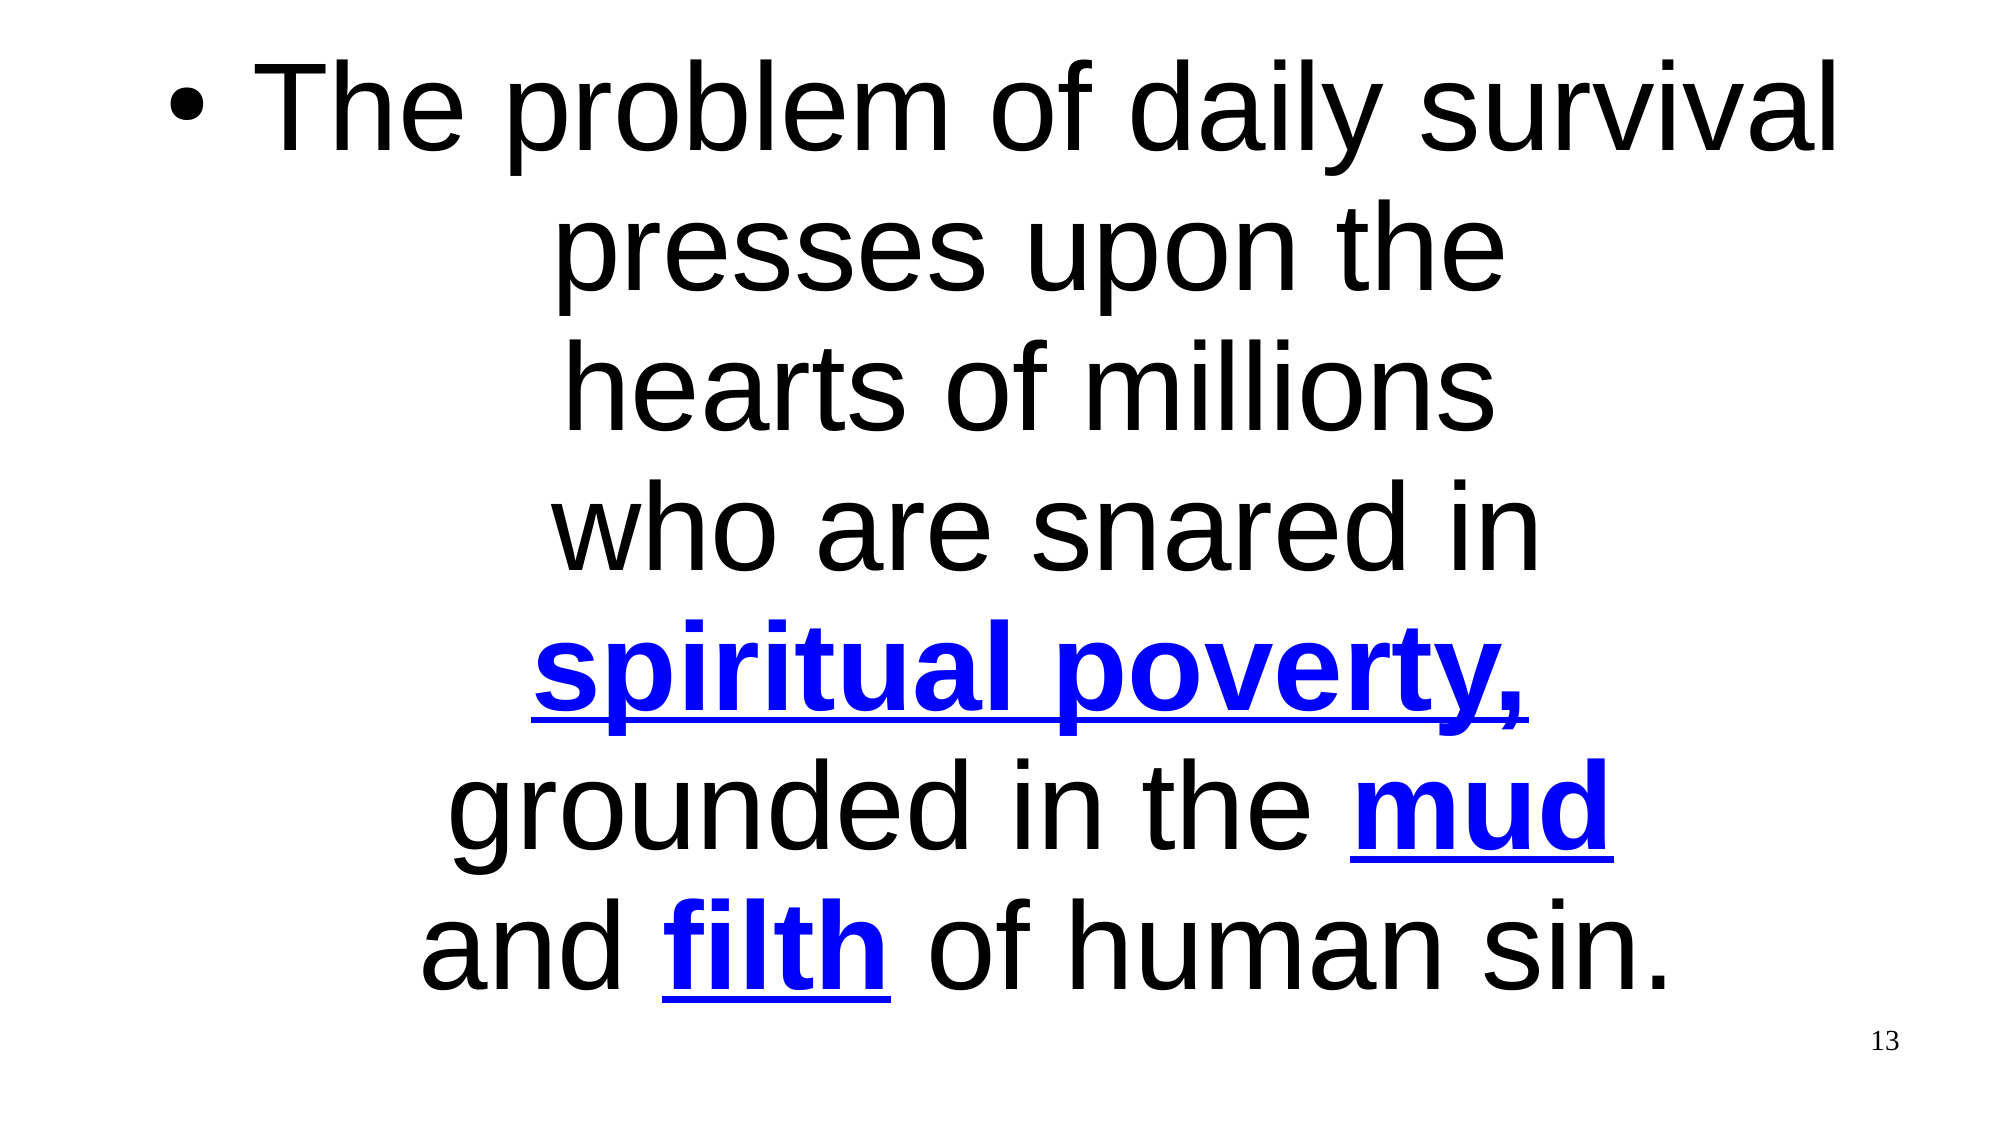

# The problem of daily survival presses upon the hearts of millions who are snared in spiritual poverty, grounded in the mud and filth of human sin.
13